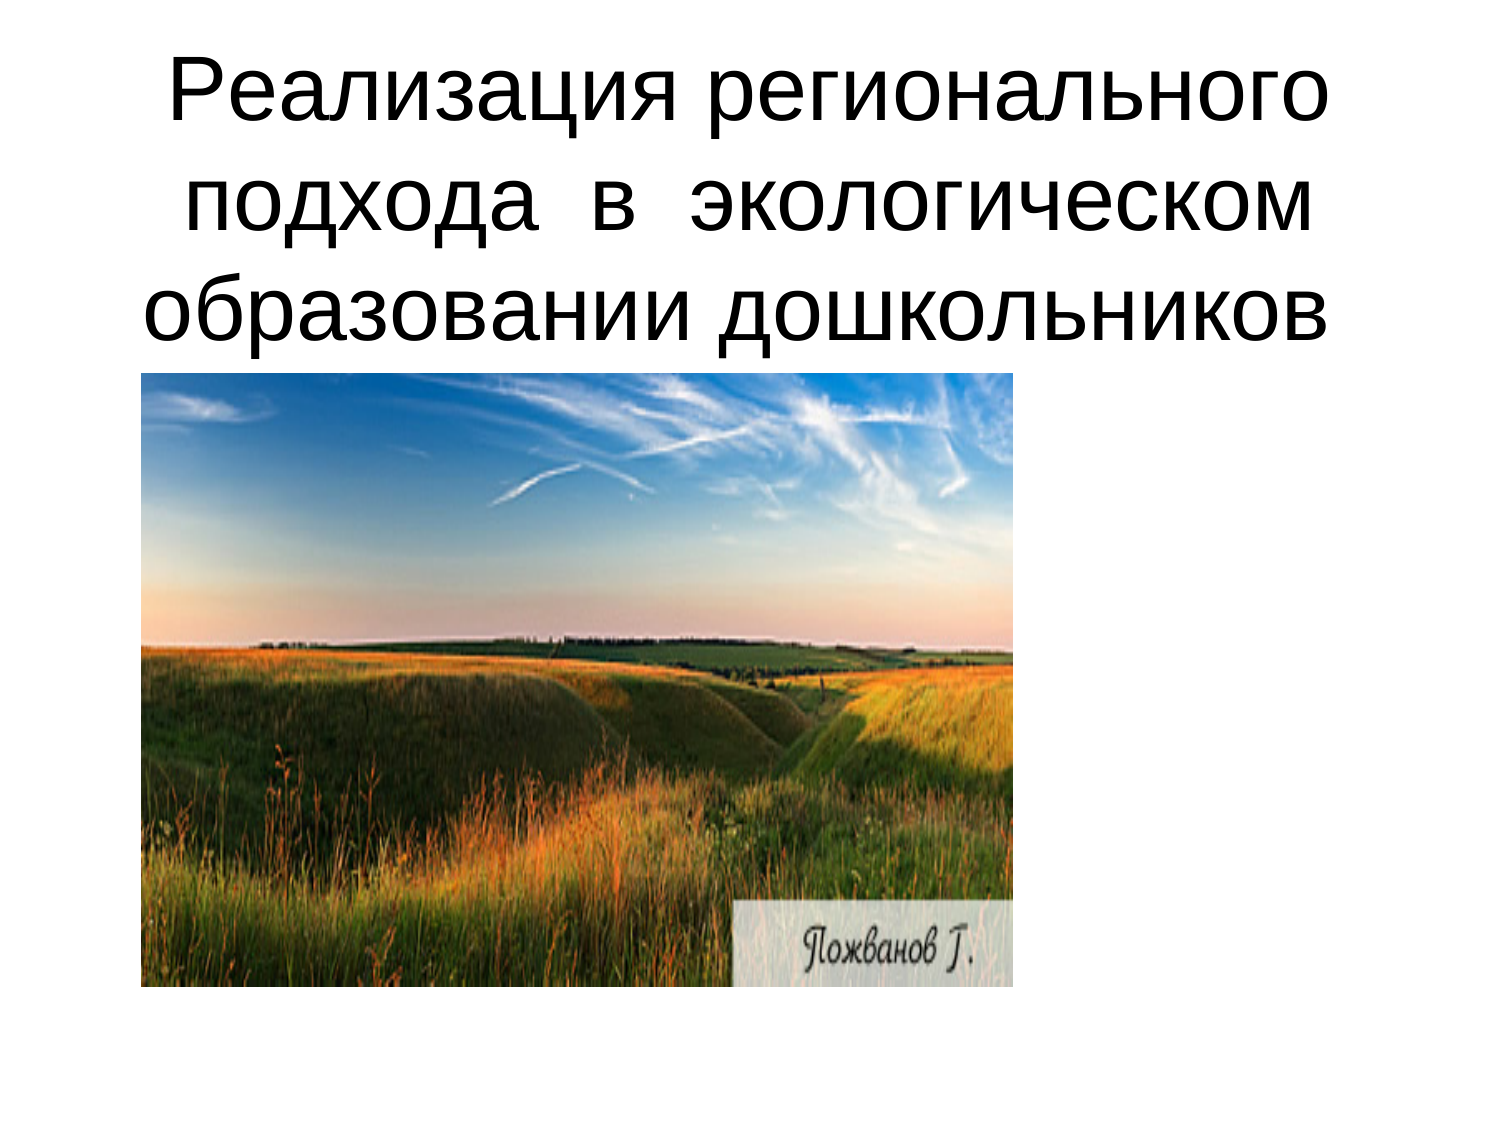

# Реализация регионального подхода в экологическом образовании дошкольников